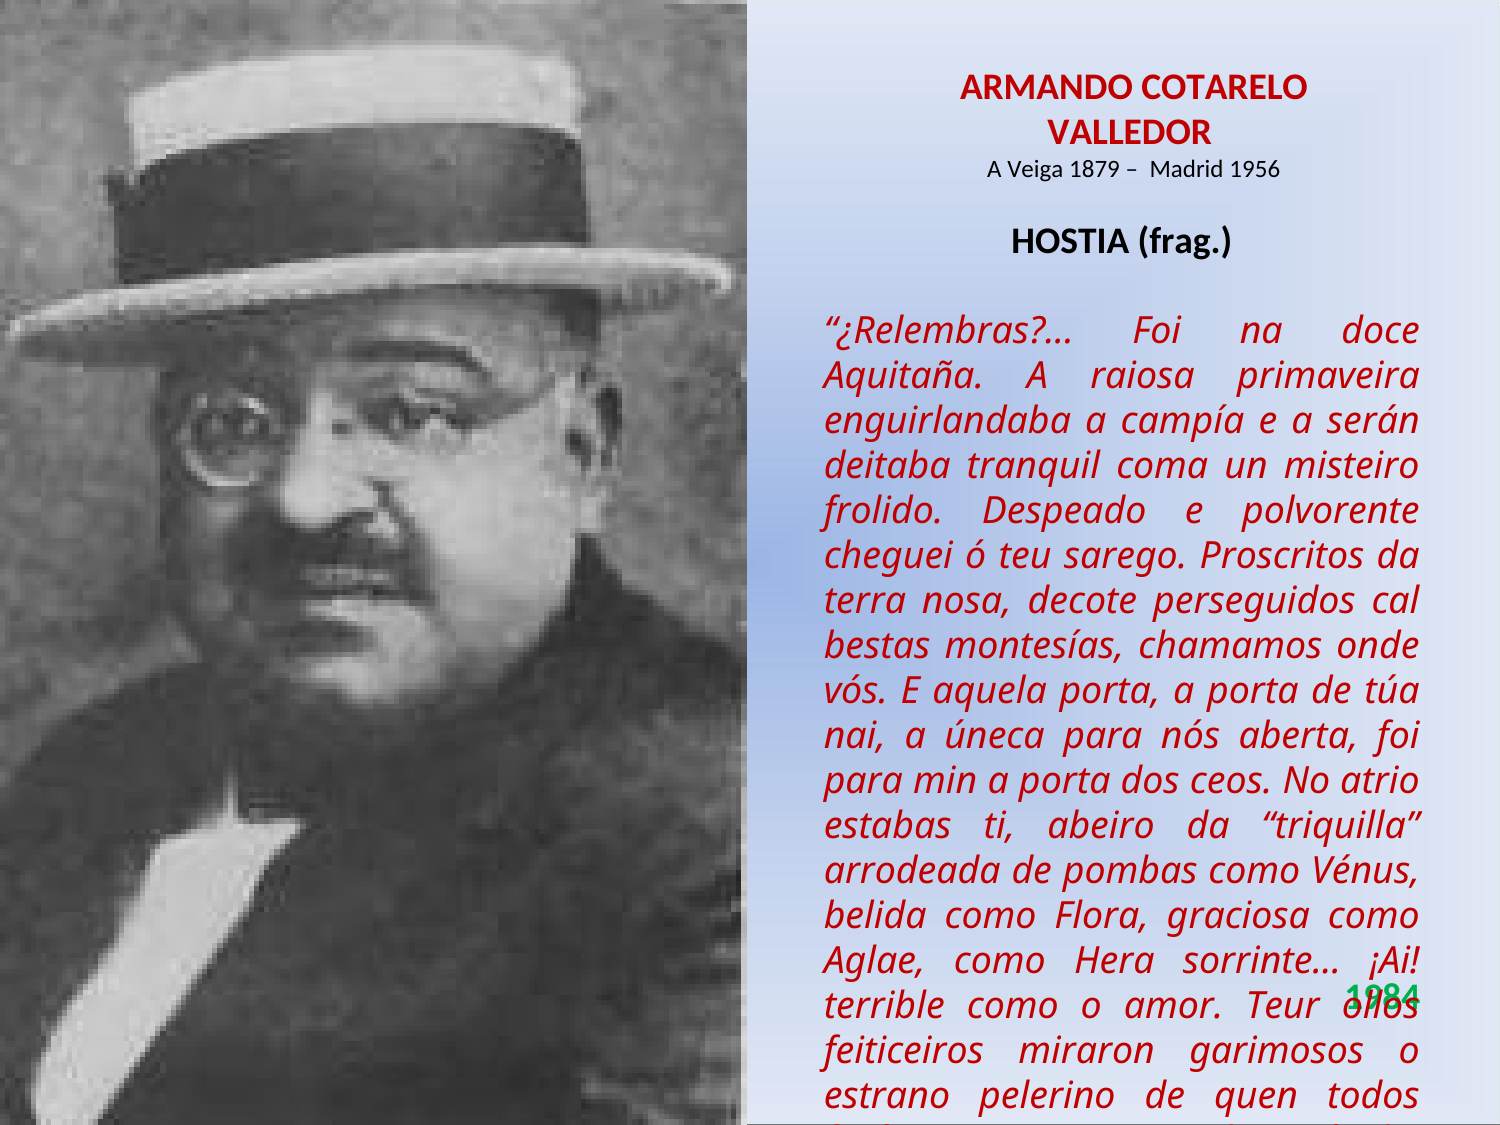

ARMANDO COTARELO VALLEDOR
A Veiga 1879 – Madrid 1956
HOSTIA (frag.)
“¿Relembras?... Foi na doce Aquitaña. A raiosa primaveira enguirlandaba a campía e a serán deitaba tranquil coma un misteiro frolido. Despeado e polvorente cheguei ó teu sarego. Proscritos da terra nosa, decote perseguidos cal bestas montesías, chamamos onde vós. E aquela porta, a porta de túa nai, a úneca para nós aberta, foi para min a porta dos ceos. No atrio estabas ti, abeiro da “triquilla” arrodeada de pombas como Vénus, belida como Flora, graciosa como Aglae, como Hera sorrinte... ¡Ai! terrible como o amor. Teur ollos feiticeiros miraron garimosos o estrano pelerino de quen todos fuxían... ¡Gracias, ouh Prócula, aínda gracias, sempre gracias!
1984